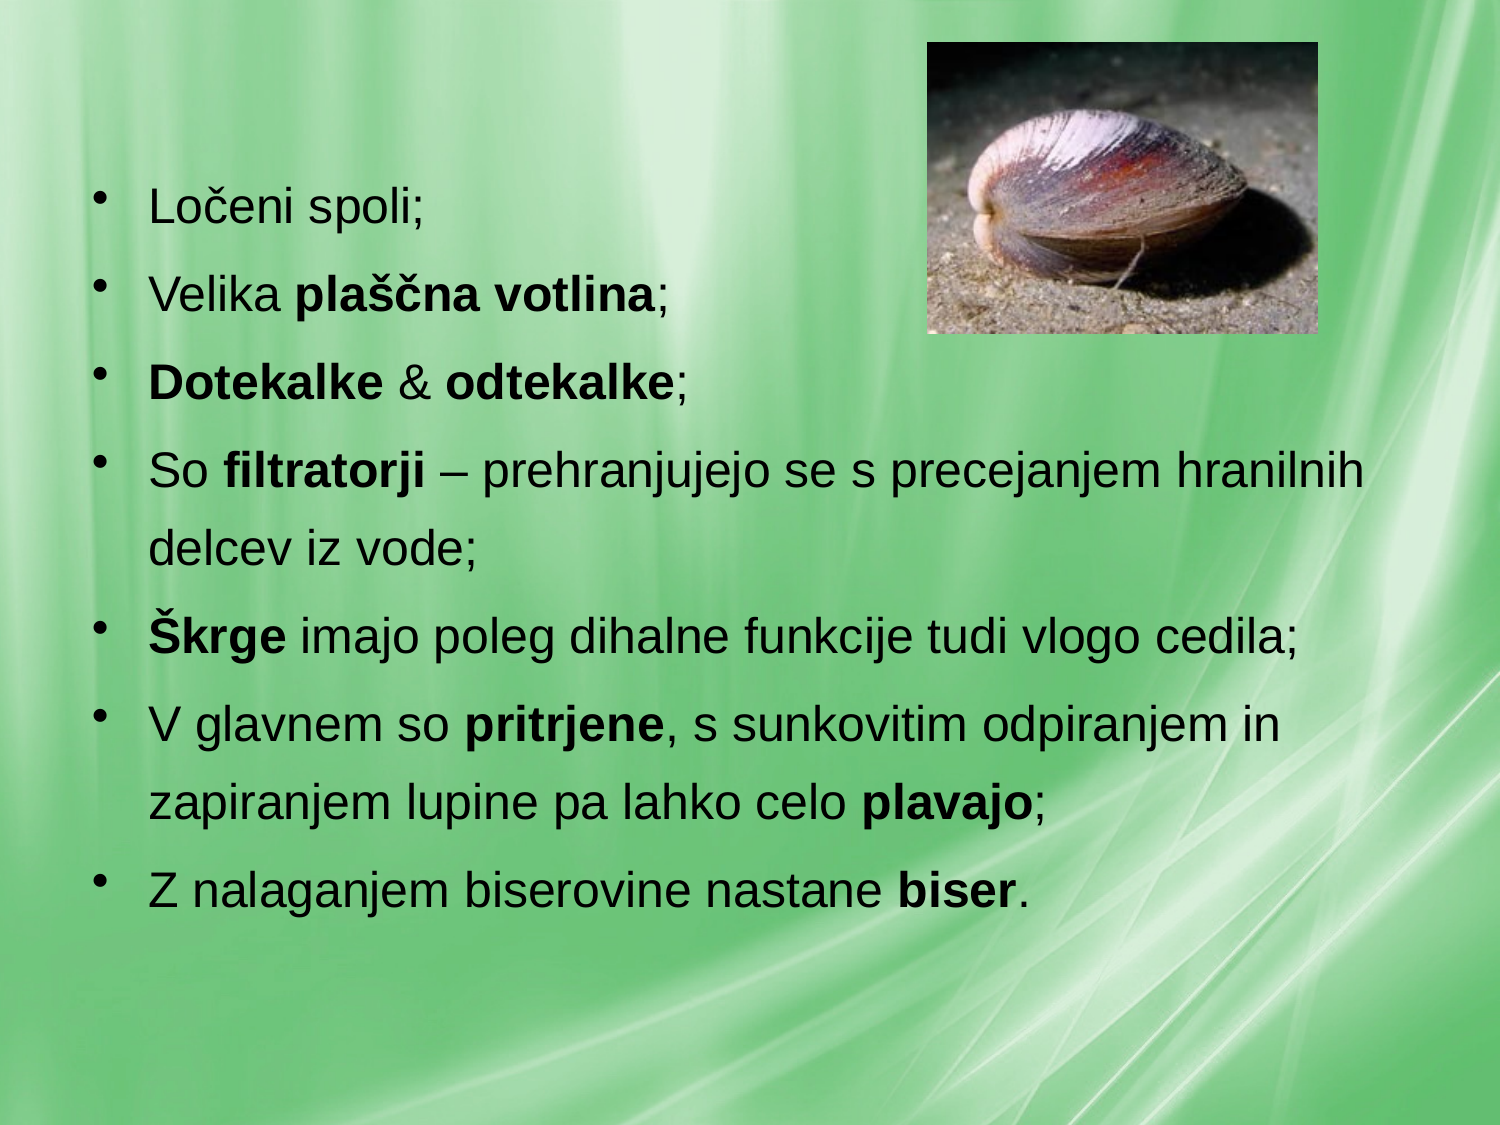

# Ločeni spoli;
Velika plaščna votlina;
Dotekalke & odtekalke;
So filtratorji – prehranjujejo se s precejanjem hranilnih delcev iz vode;
Škrge imajo poleg dihalne funkcije tudi vlogo cedila;
V glavnem so pritrjene, s sunkovitim odpiranjem in zapiranjem lupine pa lahko celo plavajo;
Z nalaganjem biserovine nastane biser.